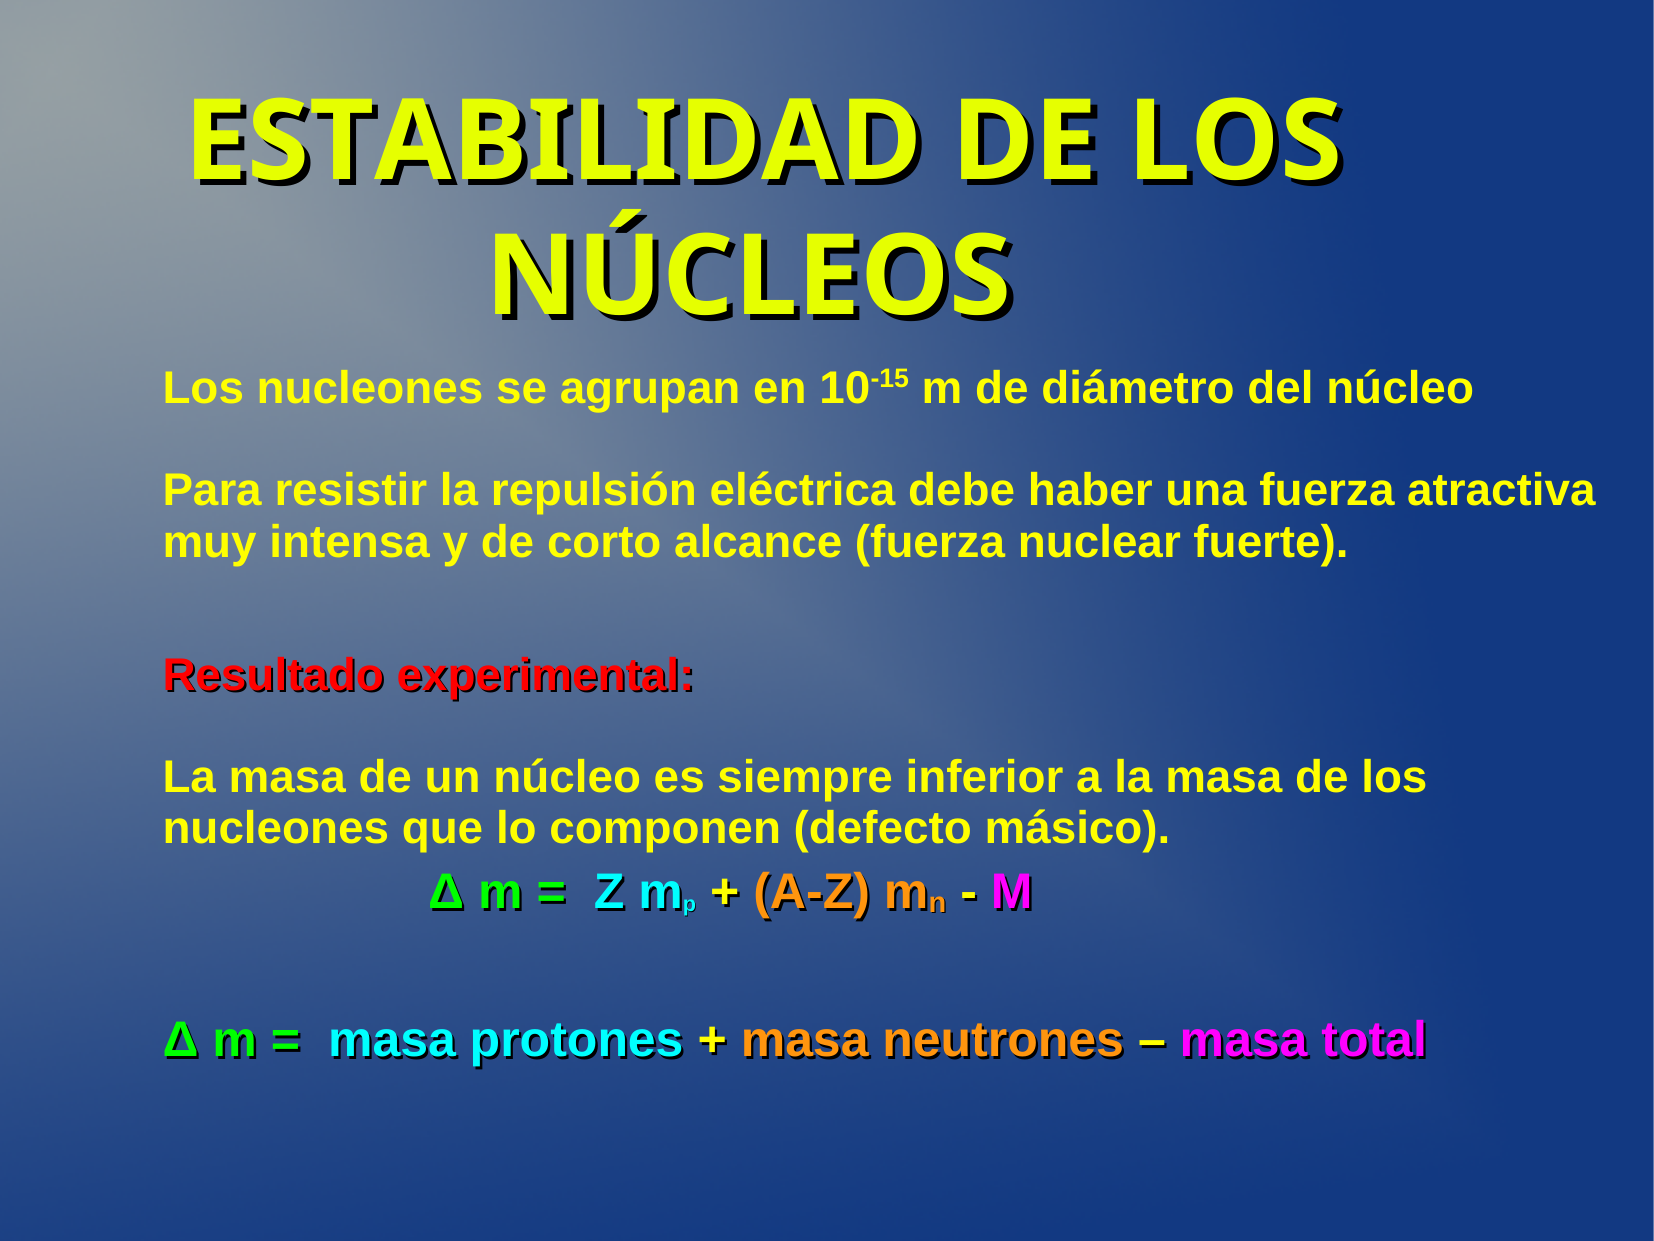

# ESTABILIDAD DE LOS NÚCLEOS
Los nucleones se agrupan en 10-15 m de diámetro del núcleo
Para resistir la repulsión eléctrica debe haber una fuerza atractiva muy intensa y de corto alcance (fuerza nuclear fuerte).
Resultado experimental:
La masa de un núcleo es siempre inferior a la masa de los nucleones que lo componen (defecto másico).
Δ m = Z mp + (A-Z) mn - M
Δ m = masa protones + masa neutrones – masa total